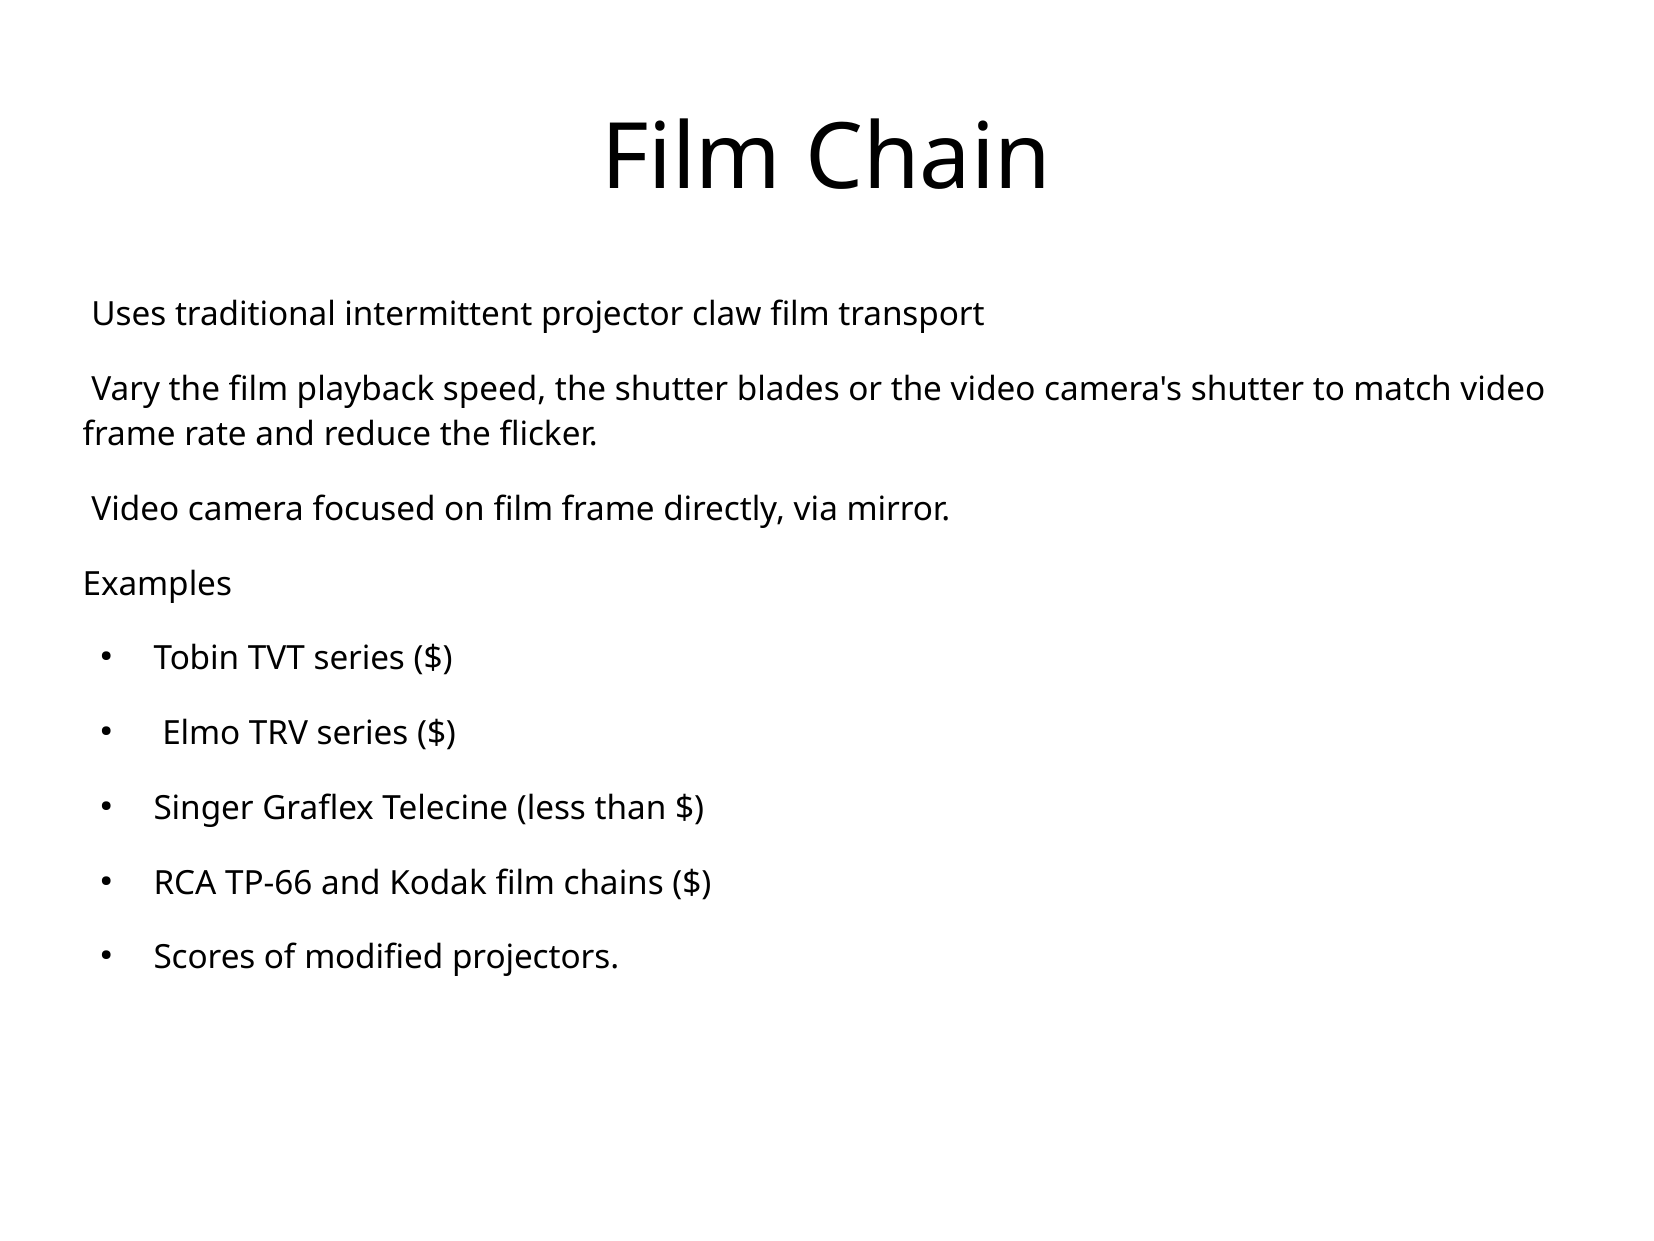

# Film Chain
 Uses traditional intermittent projector claw film transport
 Vary the film playback speed, the shutter blades or the video camera's shutter to match video frame rate and reduce the flicker.
 Video camera focused on film frame directly, via mirror.
Examples
Tobin TVT series ($)
 Elmo TRV series ($)
Singer Graflex Telecine (less than $)
RCA TP-66 and Kodak film chains ($)
Scores of modified projectors.